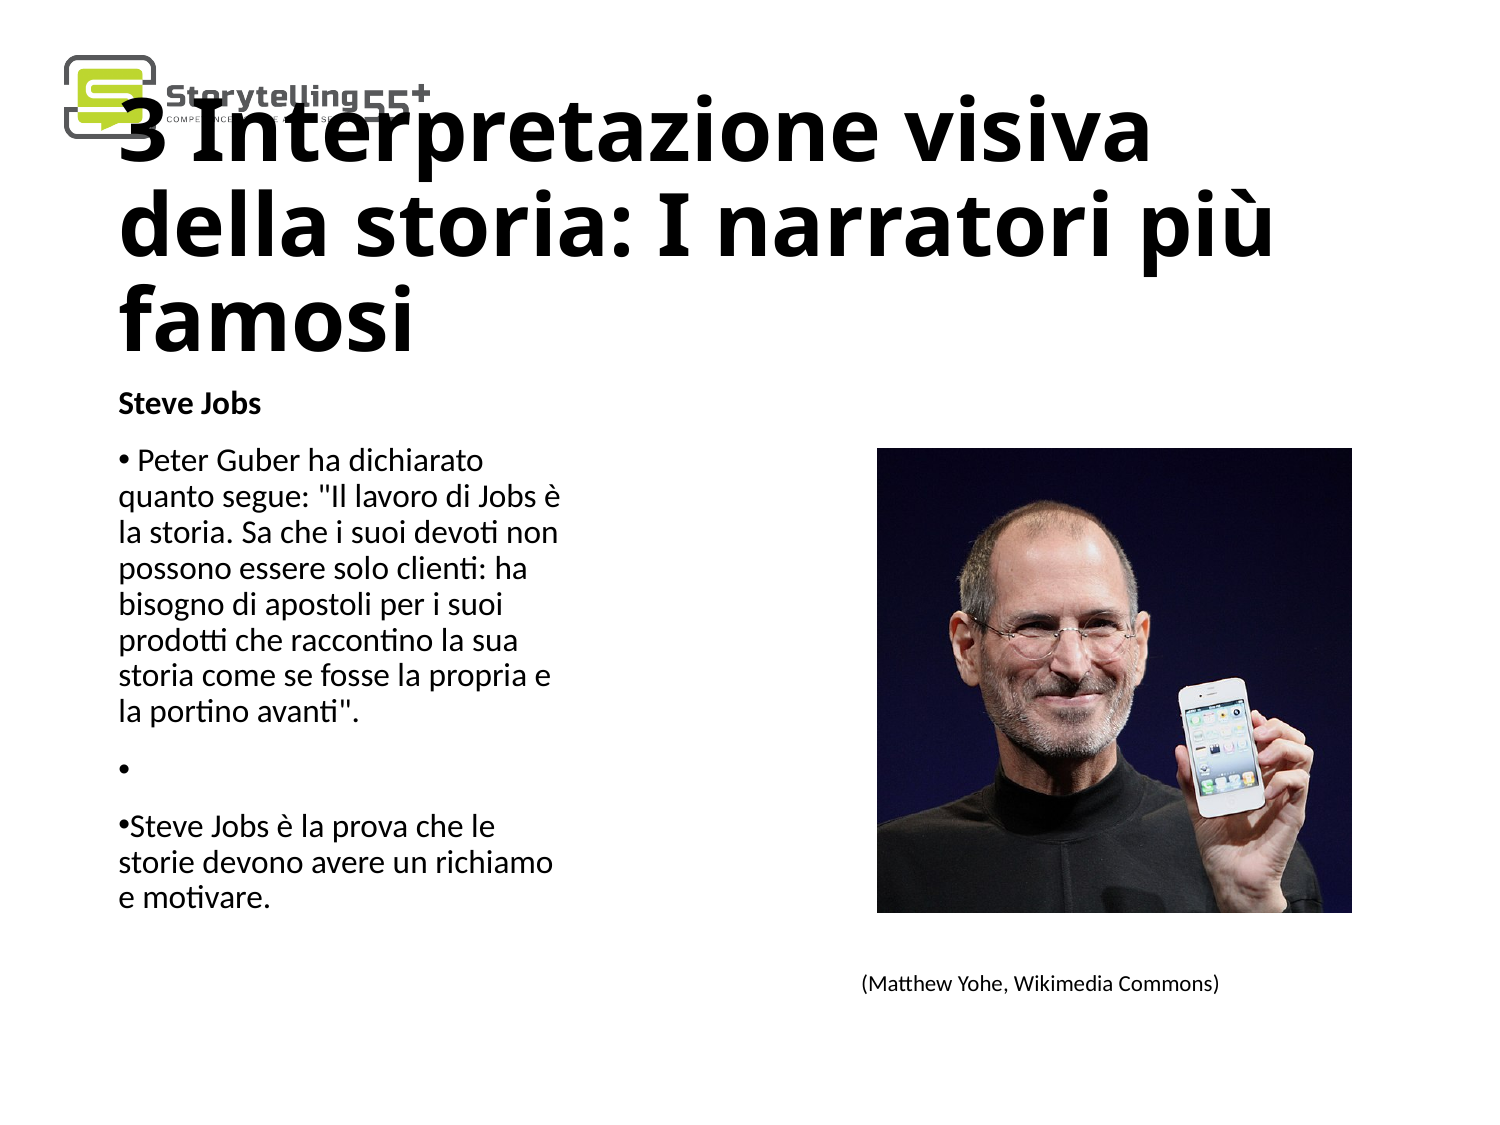

# 3 Interpretazione visiva della storia: I narratori più famosi
Steve Jobs
 Peter Guber ha dichiarato quanto segue: "Il lavoro di Jobs è la storia. Sa che i suoi devoti non possono essere solo clienti: ha bisogno di apostoli per i suoi prodotti che raccontino la sua storia come se fosse la propria e la portino avanti".
Steve Jobs è la prova che le storie devono avere un richiamo e motivare.
 	(Matthew Yohe, Wikimedia Commons)